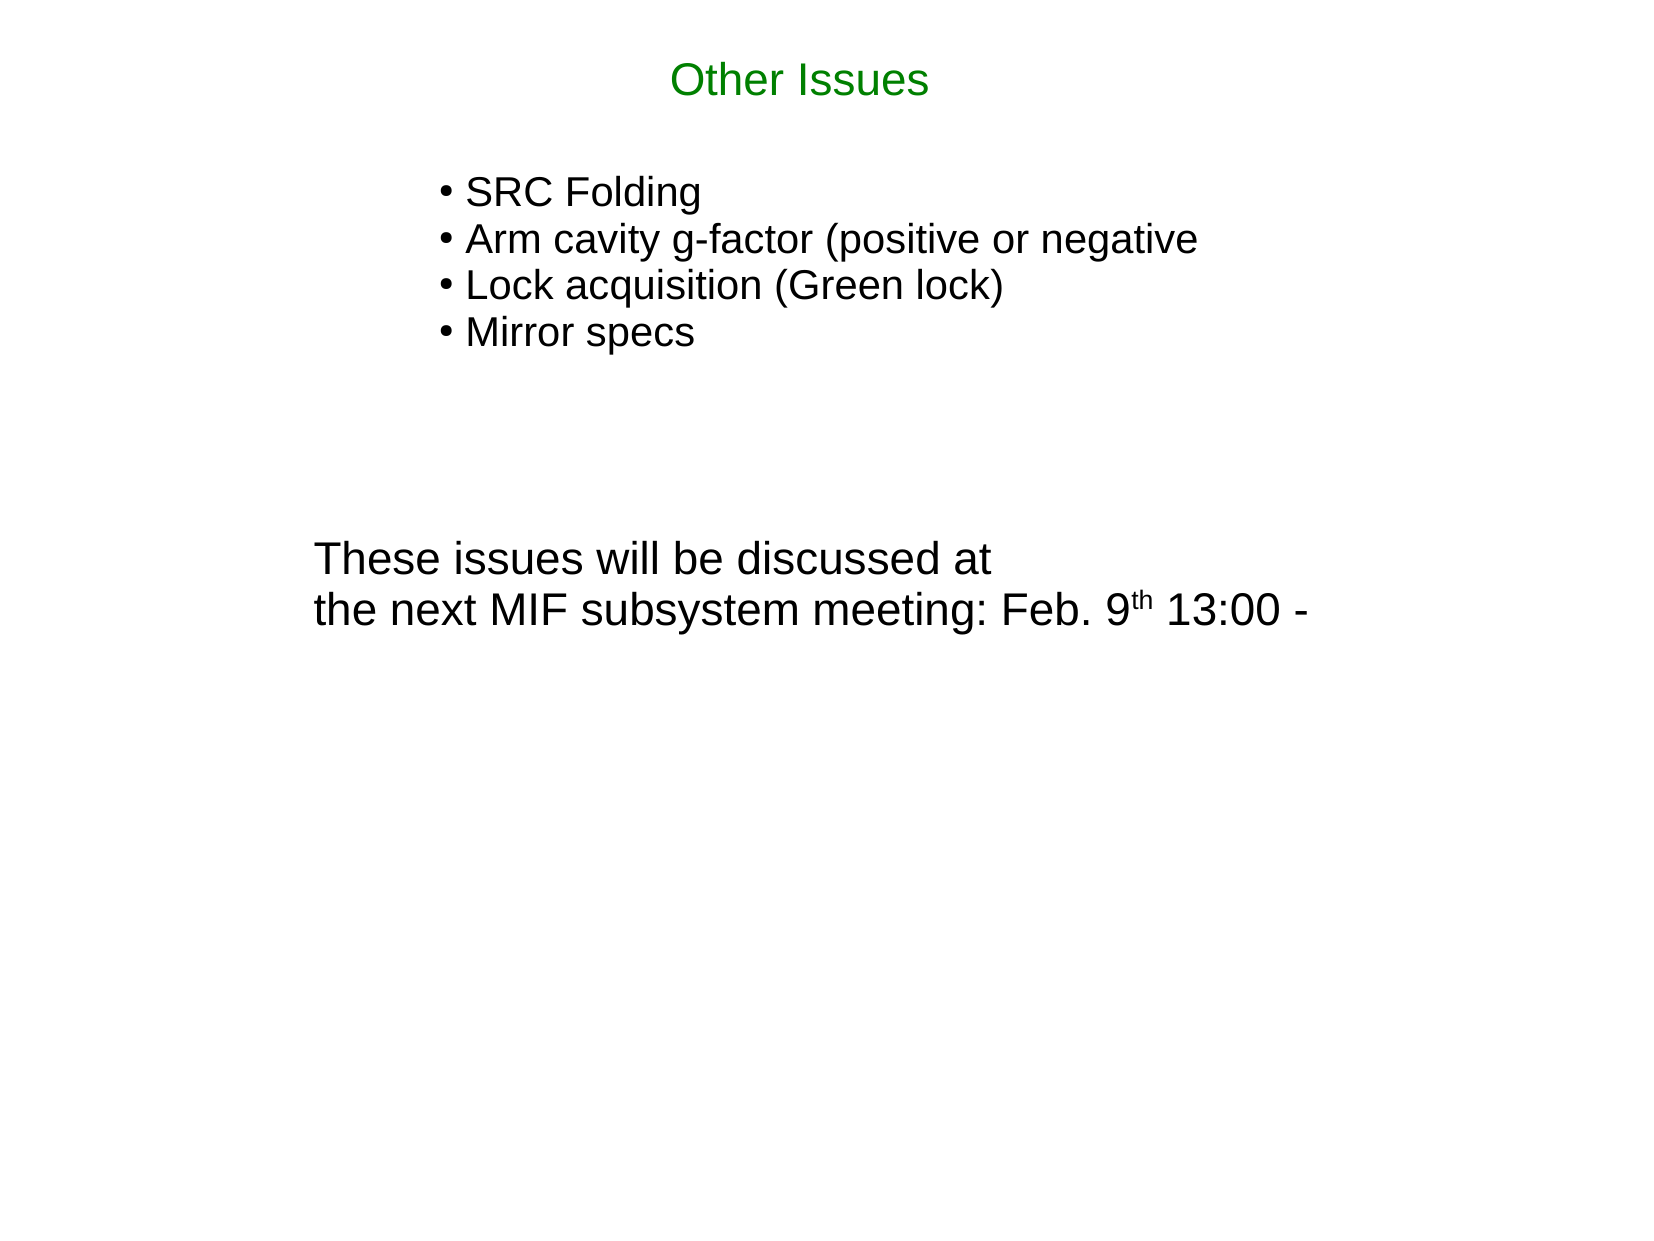

Other Issues
 SRC Folding
 Arm cavity g-factor (positive or negative
 Lock acquisition (Green lock)
 Mirror specs
These issues will be discussed at
the next MIF subsystem meeting: Feb. 9th 13:00 -